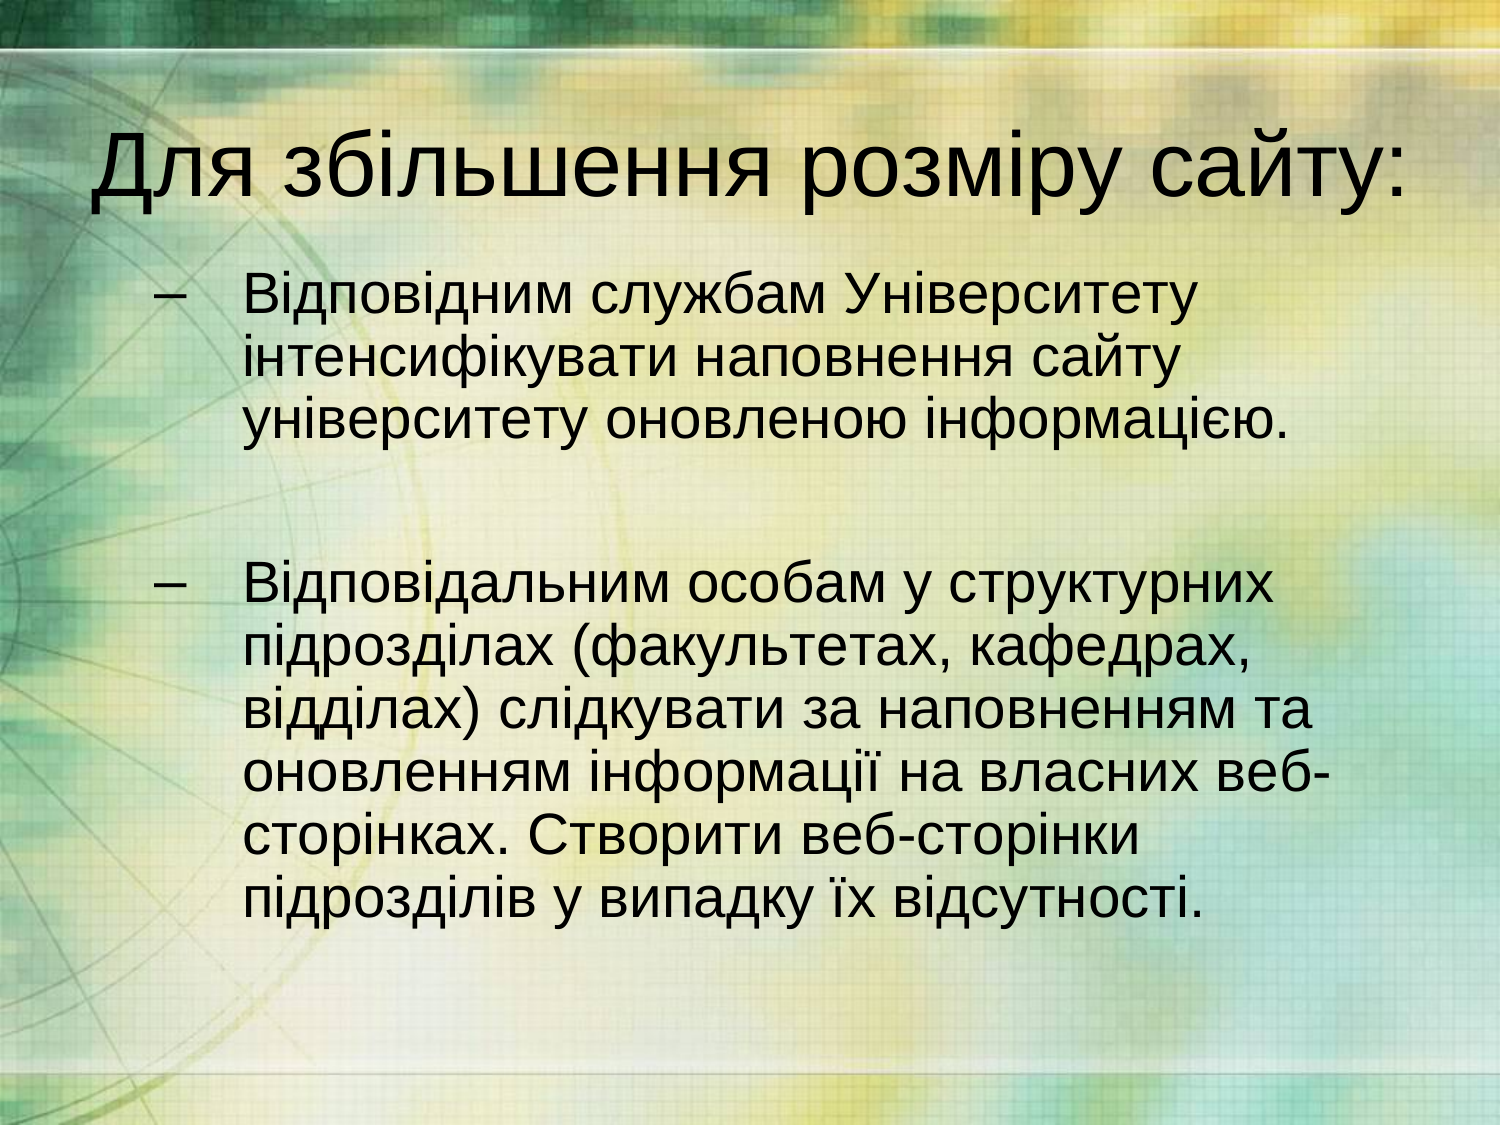

# Для збільшення розміру сайту:
Відповідним службам Університету інтенсифікувати наповнення сайту університету оновленою інформацією.
Відповідальним особам у структурних підрозділах (факультетах, кафедрах, відділах) слідкувати за наповненням та оновленням інформації на власних веб-сторінках. Створити веб-сторінки підрозділів у випадку їх відсутності.